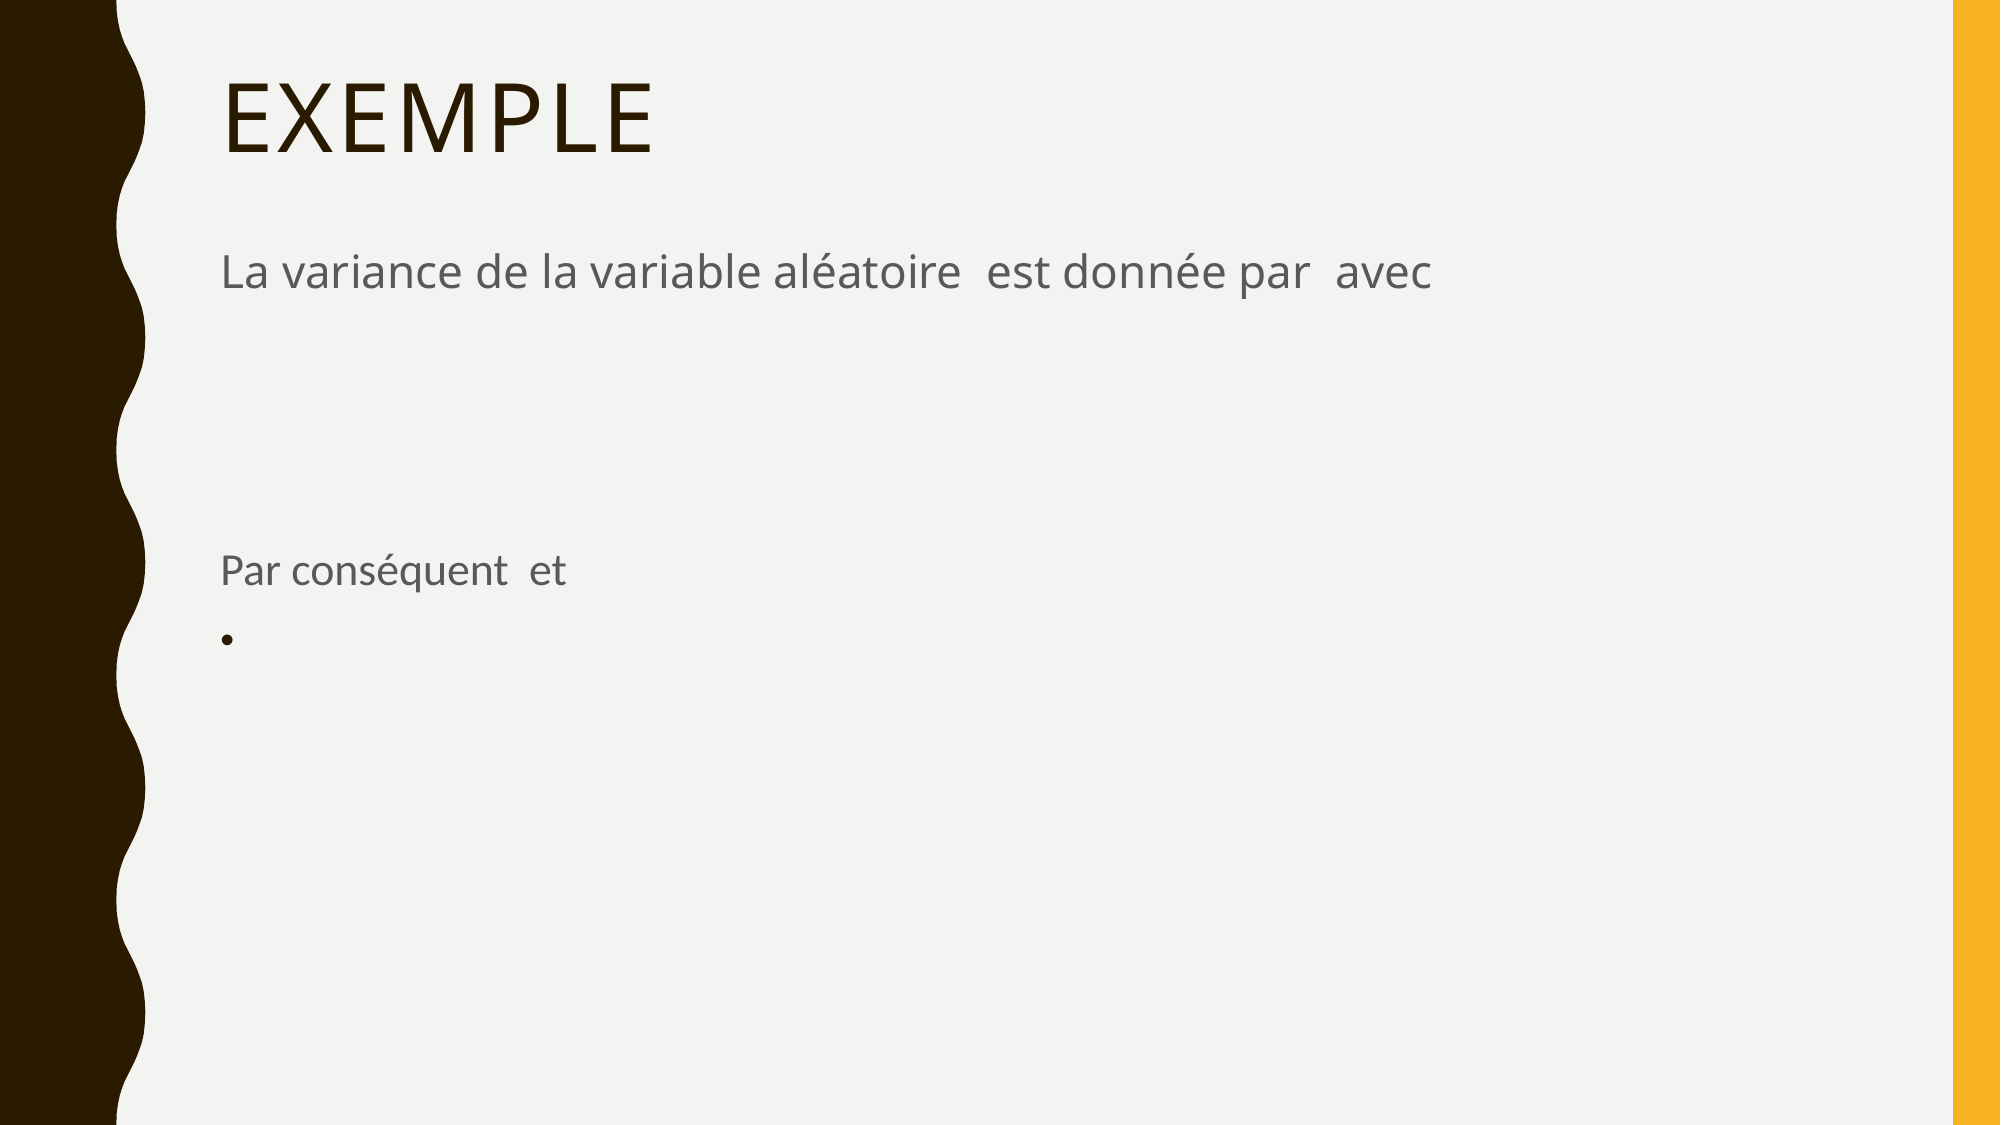

# Exemple
La variance de la variable aléatoire est donnée par avec
Par conséquent et